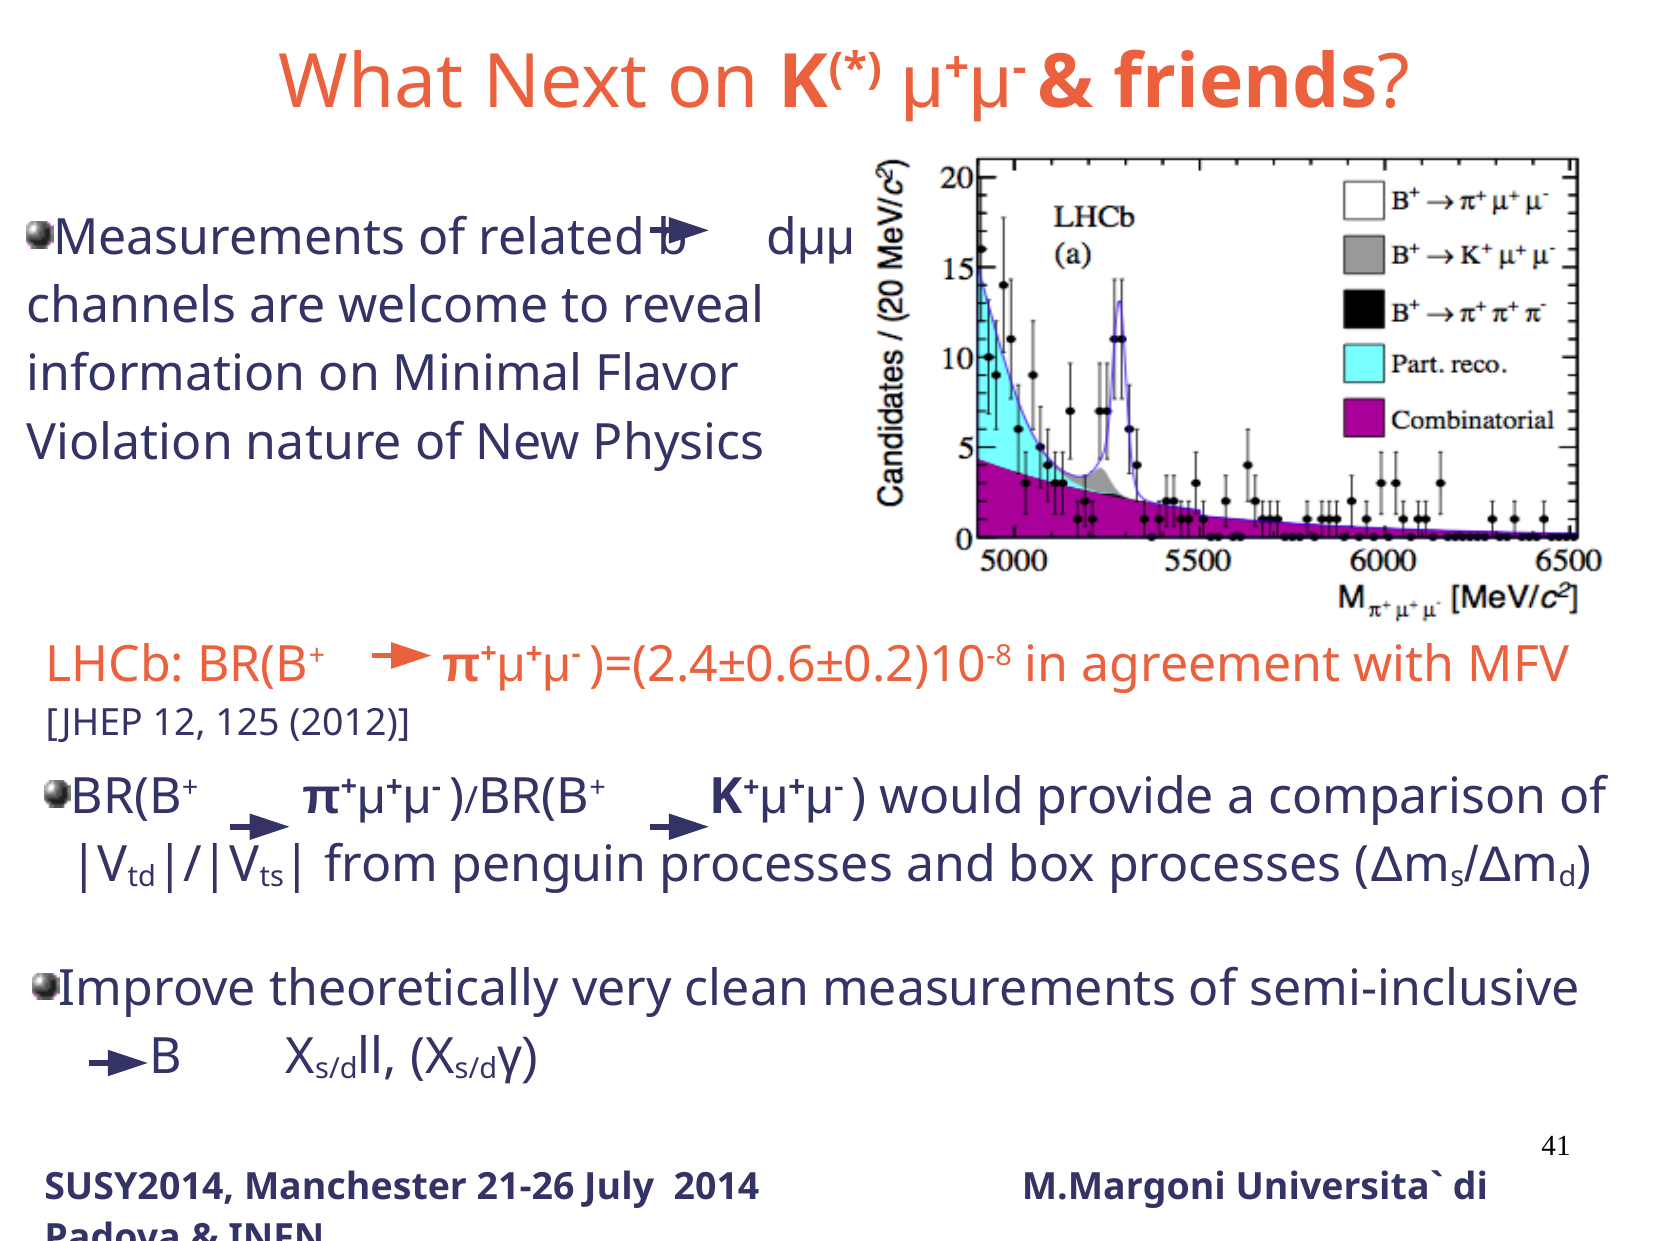

# What Next on K(*) μ+μ- & friends?
Measurements of related b dμμ channels are welcome to reveal information on Minimal Flavor Violation nature of New Physics
BR(B+ π+μ+μ- )/BR(B+ K+μ+μ- ) would provide a comparison of |Vtd|/|Vts| from penguin processes and box processes (Δms/Δmd)
LHCb: BR(B+ π+μ+μ- )=(2.4±0.6±0.2)10-8 in agreement with MFV
[JHEP 12, 125 (2012)]
Improve theoretically very clean measurements of semi-inclusive B Xs/dll, (Xs/dγ)
41
SUSY2014, Manchester 21-26 July 2014 M.Margoni Universita` di Padova & INFN